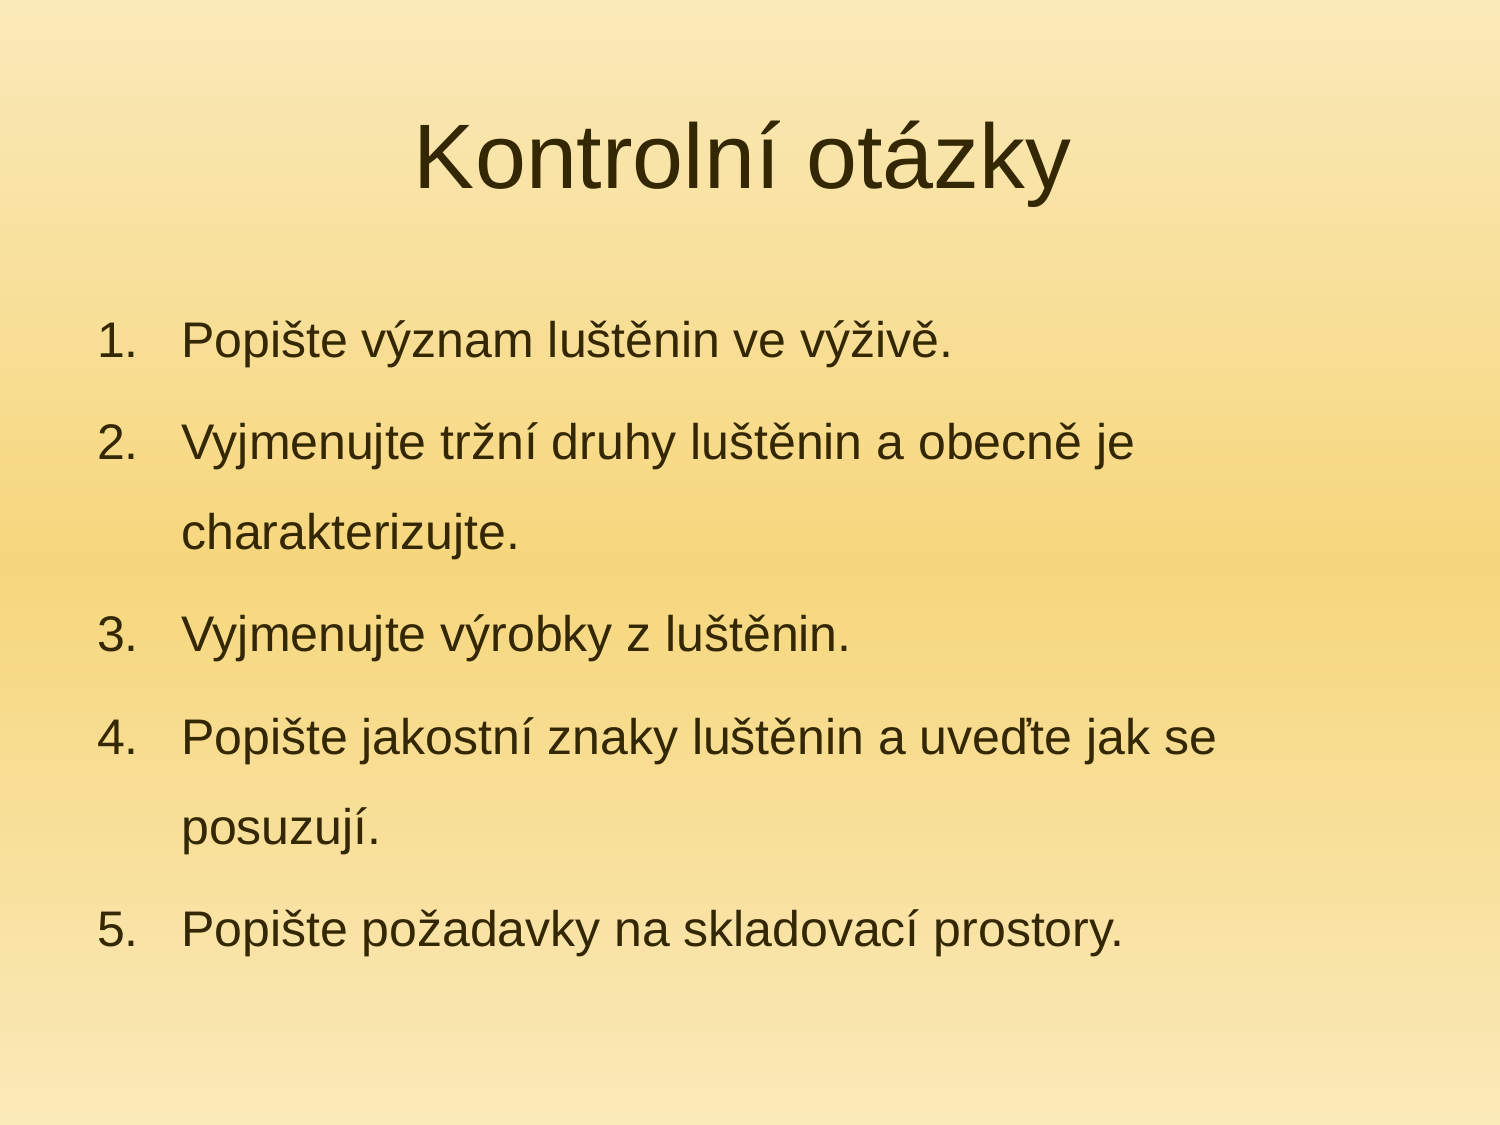

# Kontrolní otázky
Popište význam luštěnin ve výživě.
Vyjmenujte tržní druhy luštěnin a obecně je charakterizujte.
Vyjmenujte výrobky z luštěnin.
Popište jakostní znaky luštěnin a uveďte jak se posuzují.
Popište požadavky na skladovací prostory.